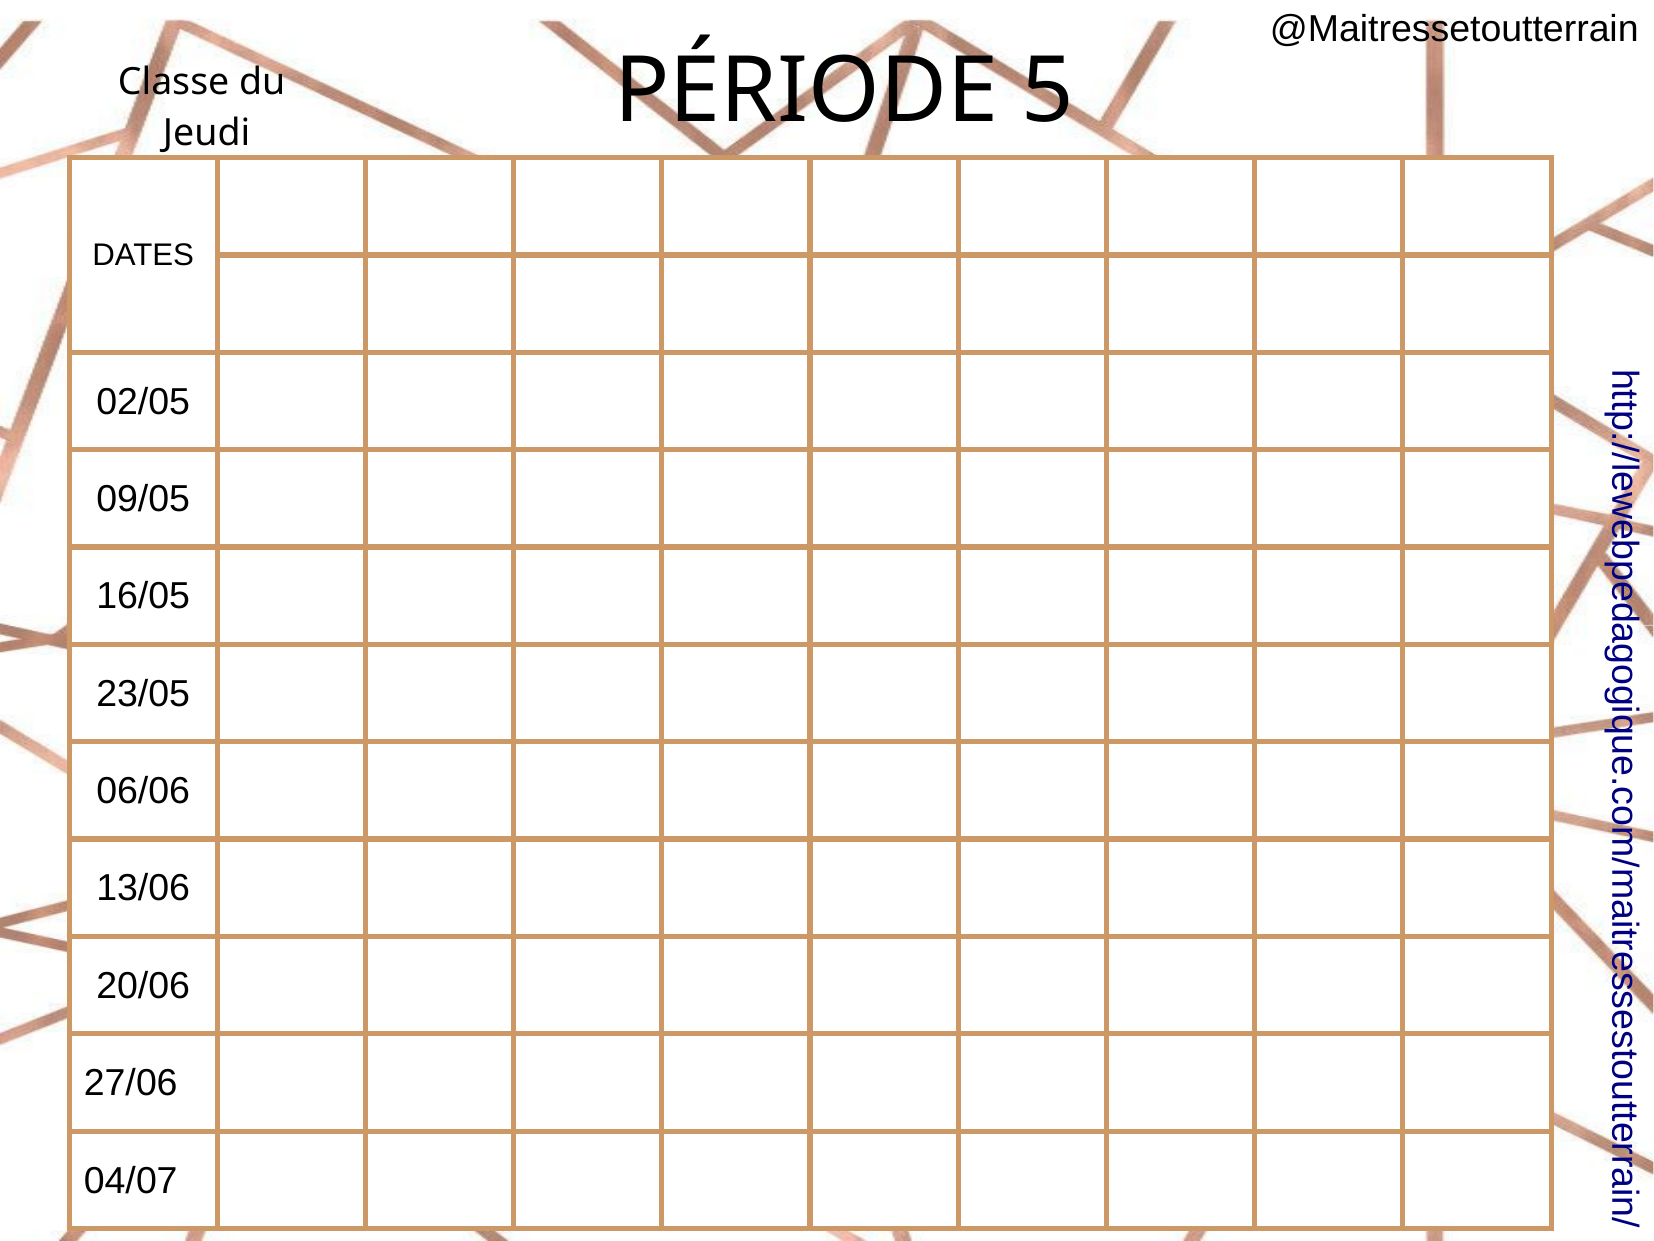

@Maitressetoutterrain
# PÉRIODE 5
Classe du
Jeudi
| DATES | | | | | | | | | |
| --- | --- | --- | --- | --- | --- | --- | --- | --- | --- |
| | | | | | | | | | |
| 02/05 | | | | | | | | | |
| 09/05 | | | | | | | | | |
| 16/05 | | | | | | | | | |
| 23/05 | | | | | | | | | |
| 06/06 | | | | | | | | | |
| 13/06 | | | | | | | | | |
| 20/06 | | | | | | | | | |
| 27/06 | | | | | | | | | |
| 04/07 | | | | | | | | | |
http://lewebpedagogique.com/maitressestoutterrain/